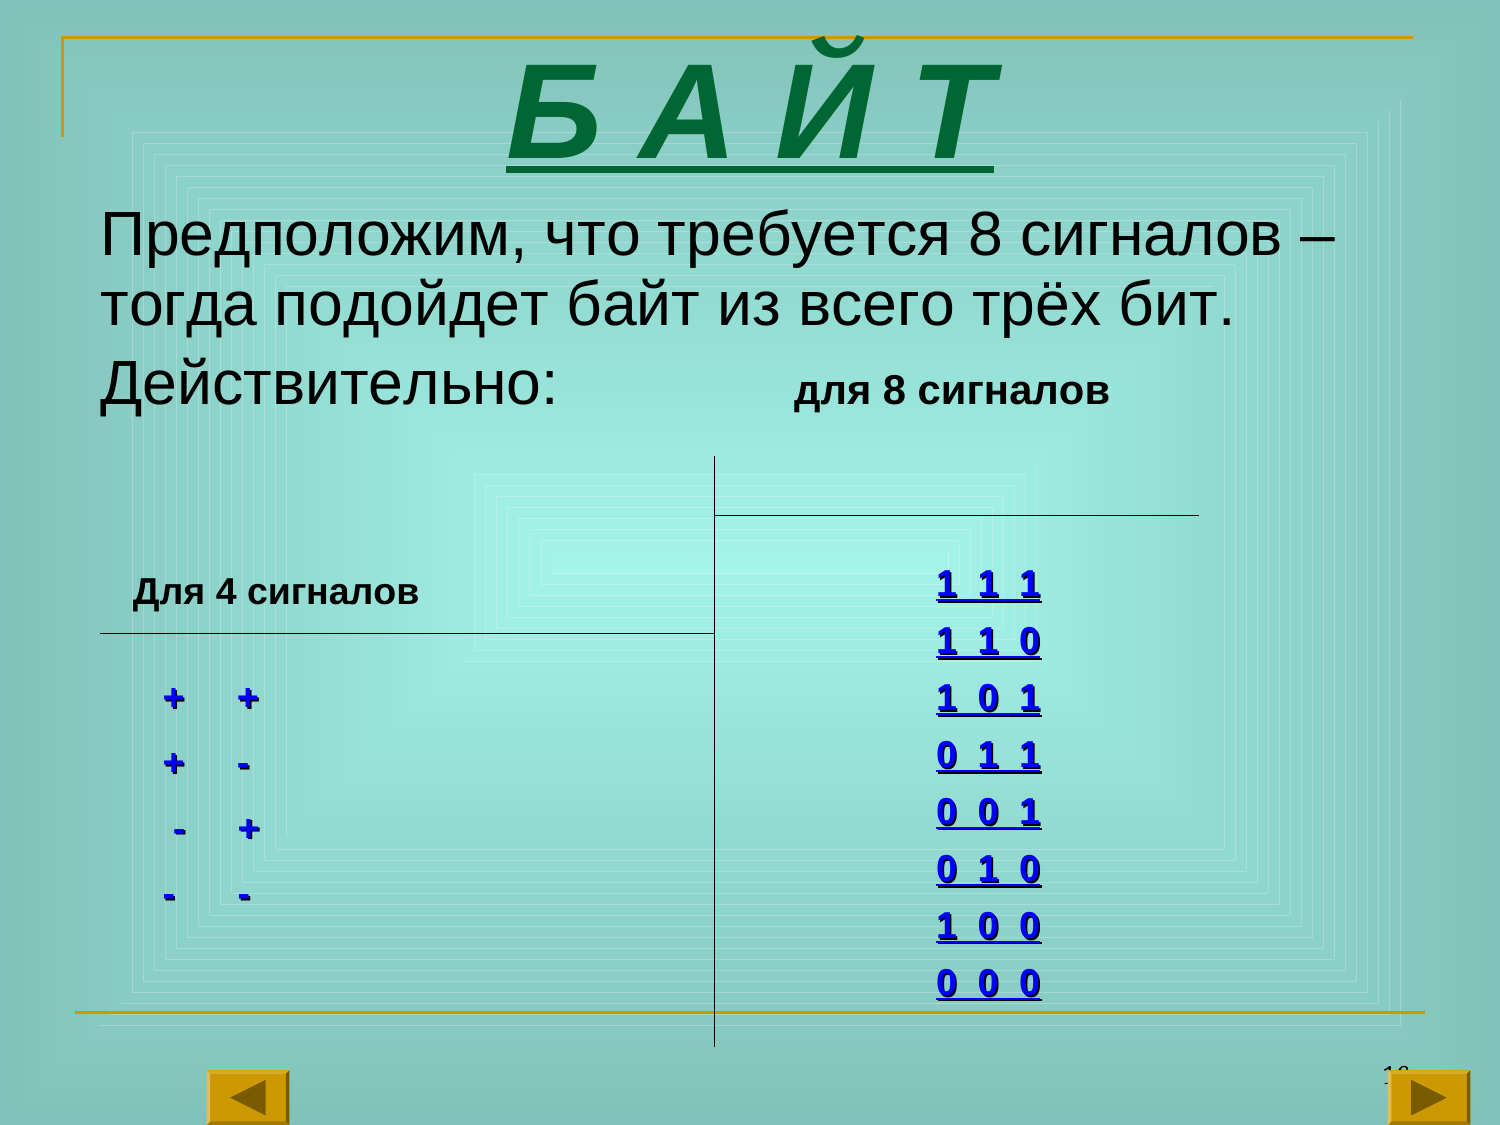

# Б А Й Т
	Предположим, что требуется 8 сигналов – тогда подойдет байт из всего трёх бит.
	Действительно:		для 8 сигналов
1 1 1
1 1 0
1 0 1
0 1 1
0 0 1
0 1 0
1 0 0
0 0 0
Для 4 сигналов
+ +
+ -
 - +
- -
16